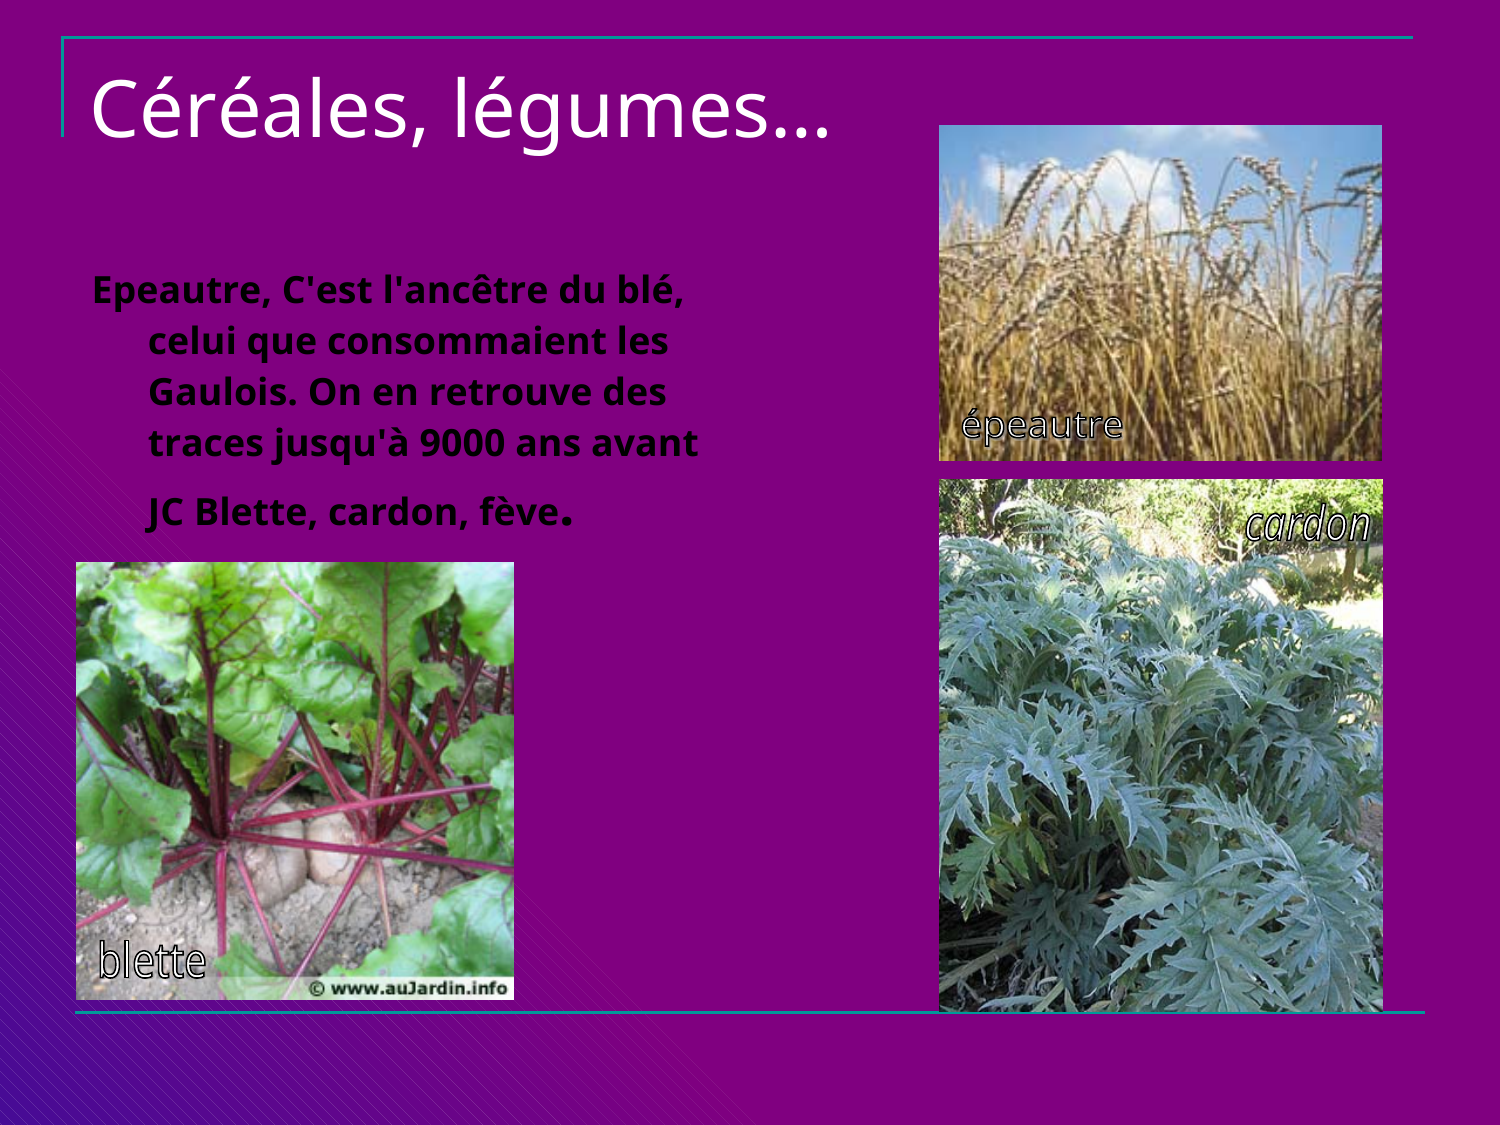

# Céréales, légumes…
Epeautre, C'est l'ancêtre du blé, celui que consommaient les Gaulois. On en retrouve des traces jusqu'à 9000 ans avant JC Blette, cardon, fève.
épeautre
cardon
blette